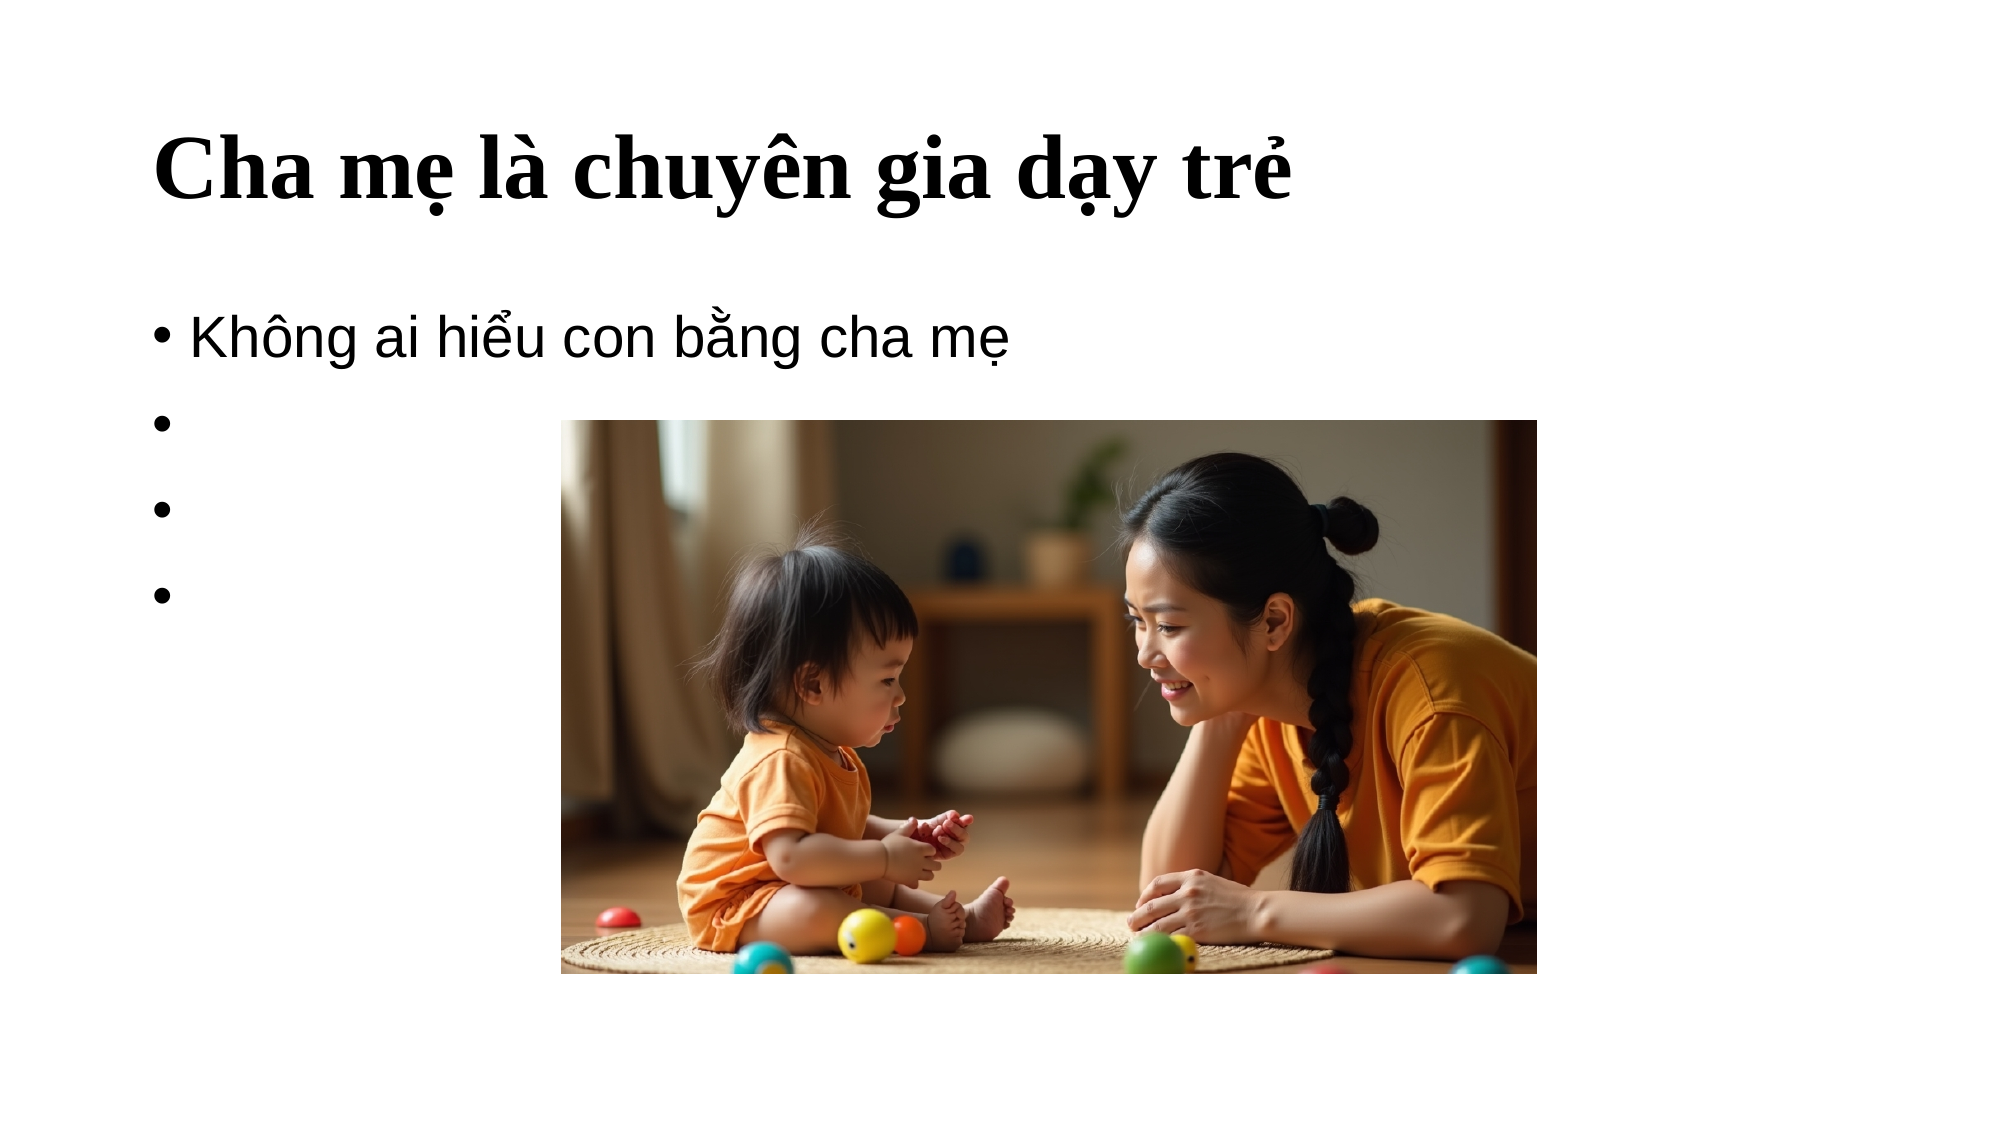

# Cha mẹ là chuyên gia dạy trẻ
Không ai hiểu con bằng cha mẹ